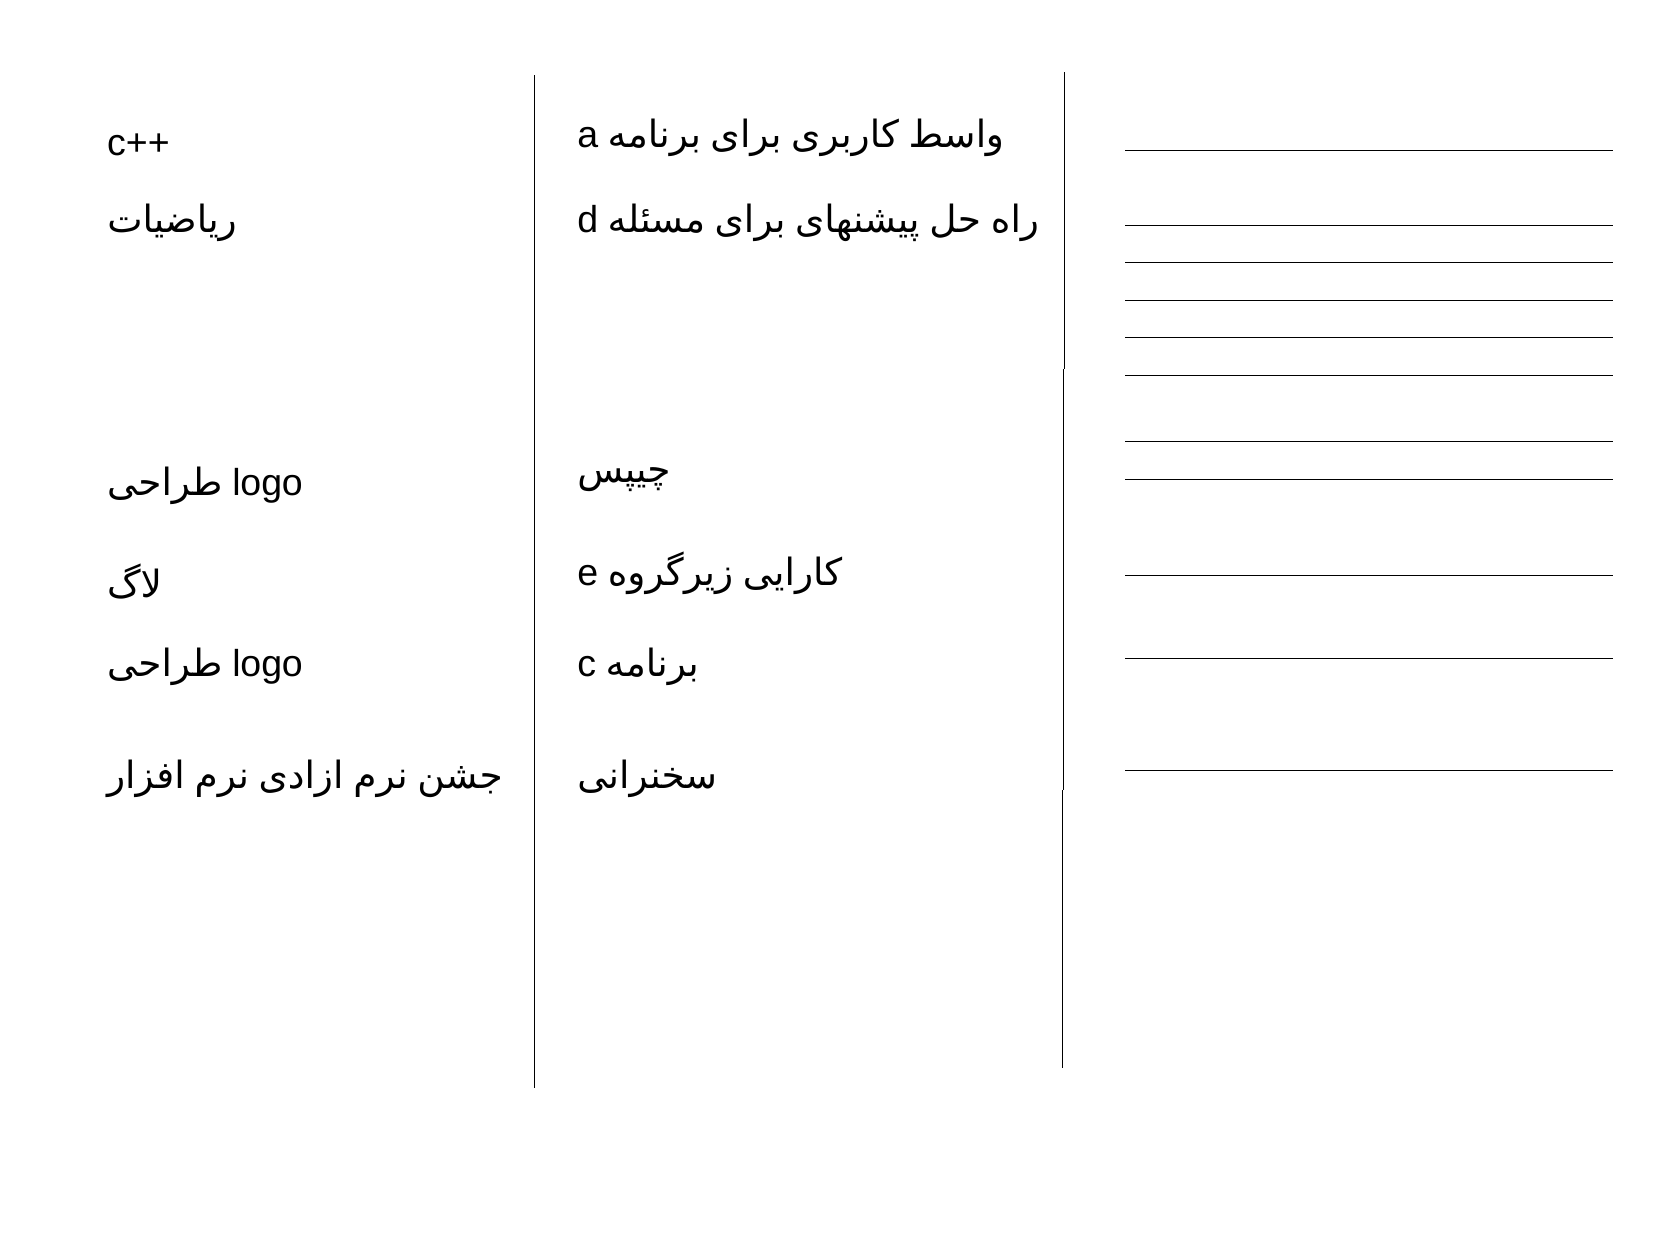

واسط کاربری برای برنامه a
c++
ریاضیات
راه حل پیشنهای برای مسئله d
چیپس
طراحی logo
کارایی زیرگروه e
لاگ
طراحی logo
برنامه c
جشن نرم ازادی نرم افزار
سخنرانی